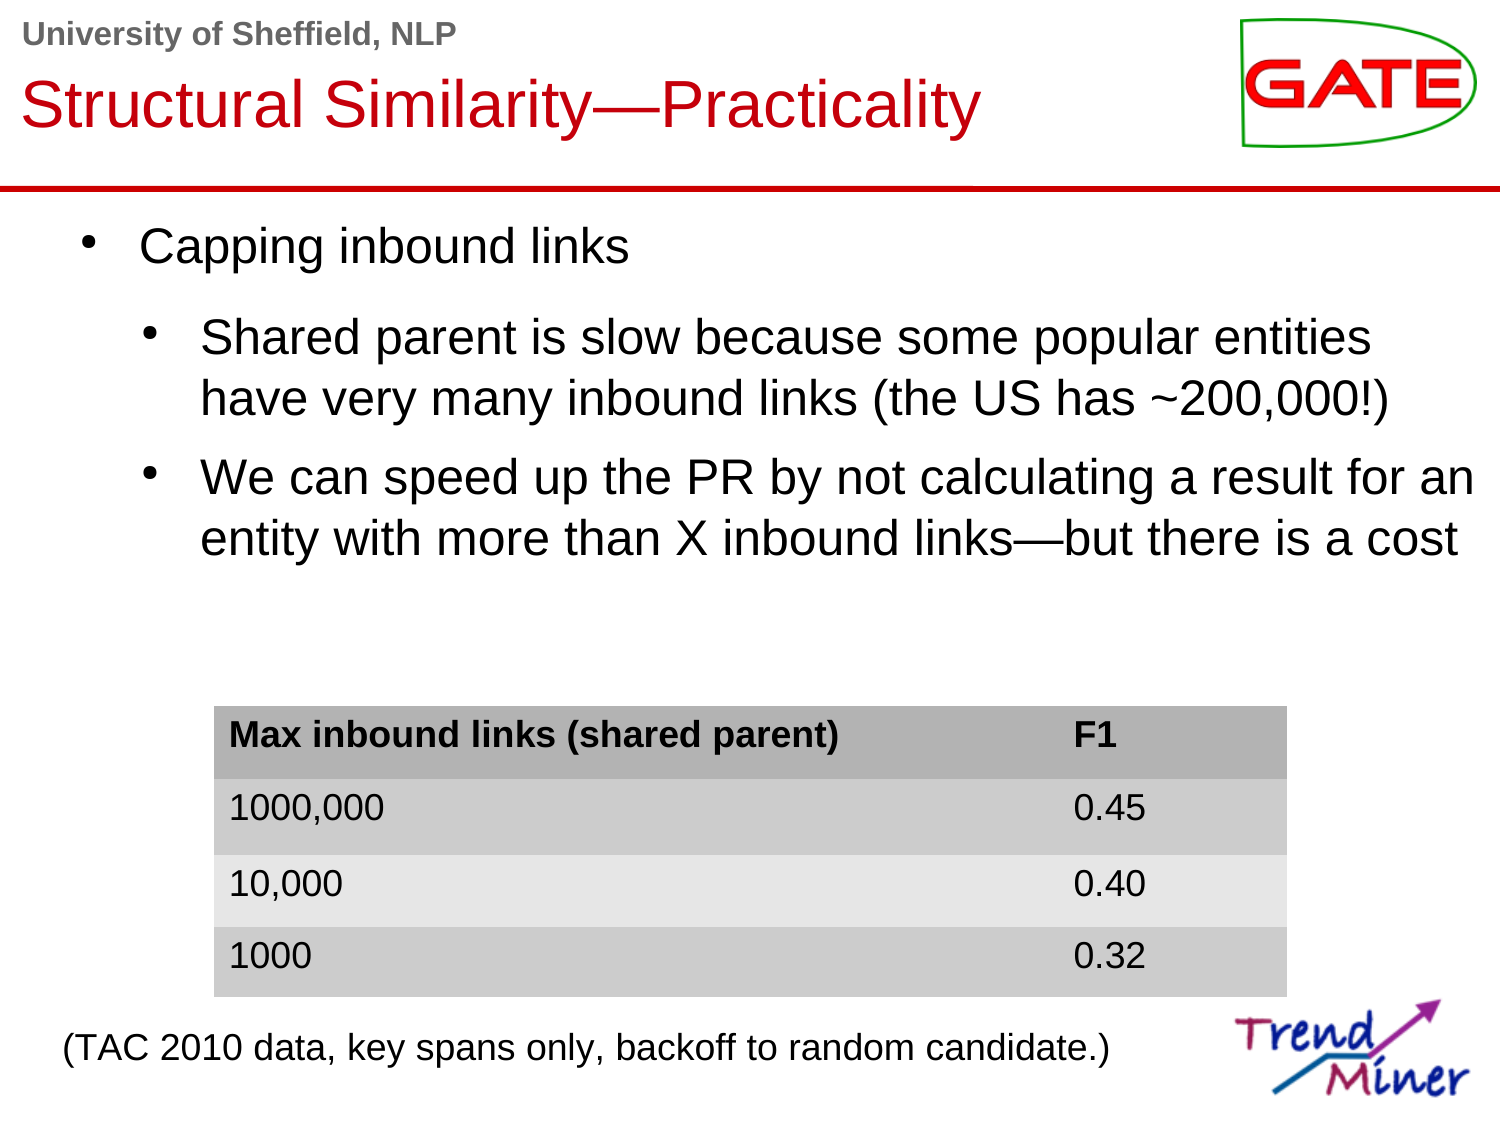

# Structural Similarity—Practicality
Capping inbound links
Shared parent is slow because some popular entities have very many inbound links (the US has ~200,000!)
We can speed up the PR by not calculating a result for an entity with more than X inbound links—but there is a cost
| Max inbound links (shared parent) | F1 |
| --- | --- |
| 1000,000 | 0.45 |
| 10,000 | 0.40 |
| 1000 | 0.32 |
(TAC 2010 data, key spans only, backoff to random candidate.)